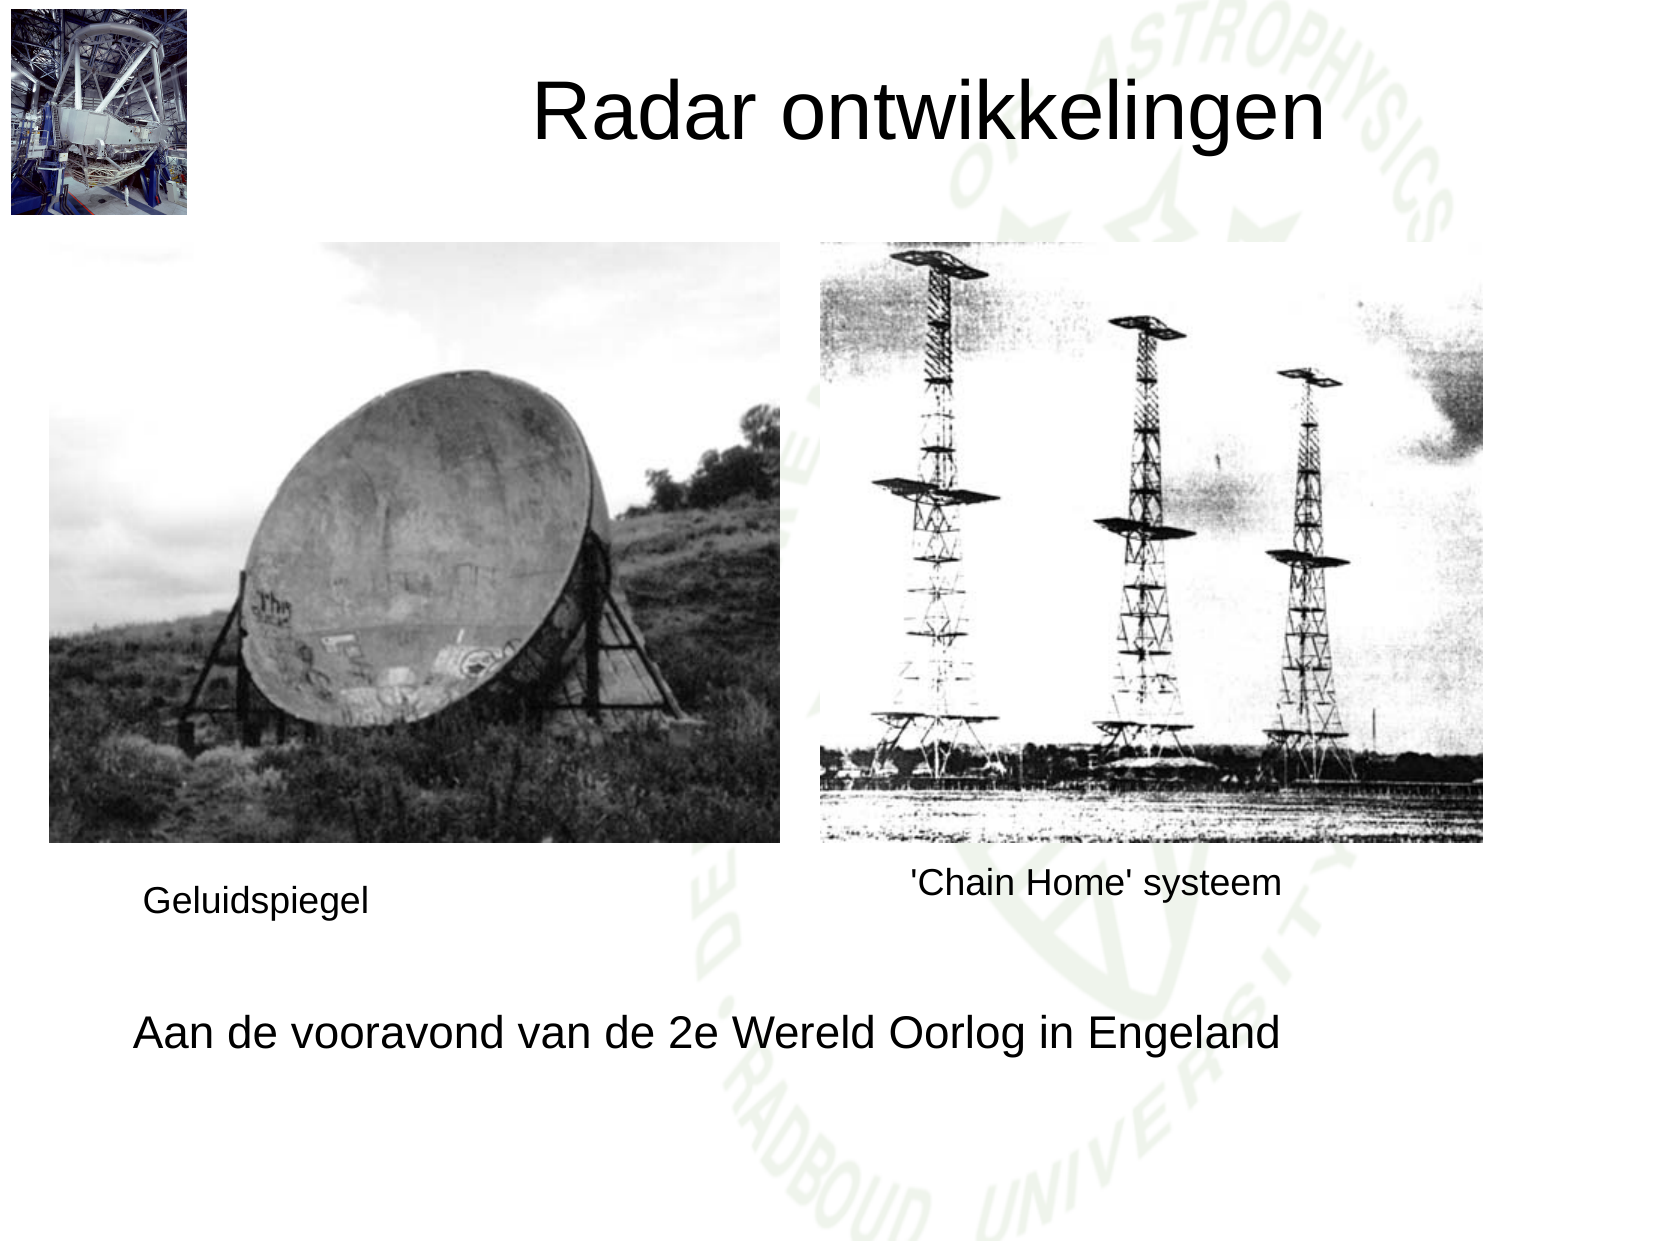

Radar ontwikkelingen
'Chain Home' systeem
Geluidspiegel
Aan de vooravond van de 2e Wereld Oorlog in Engeland